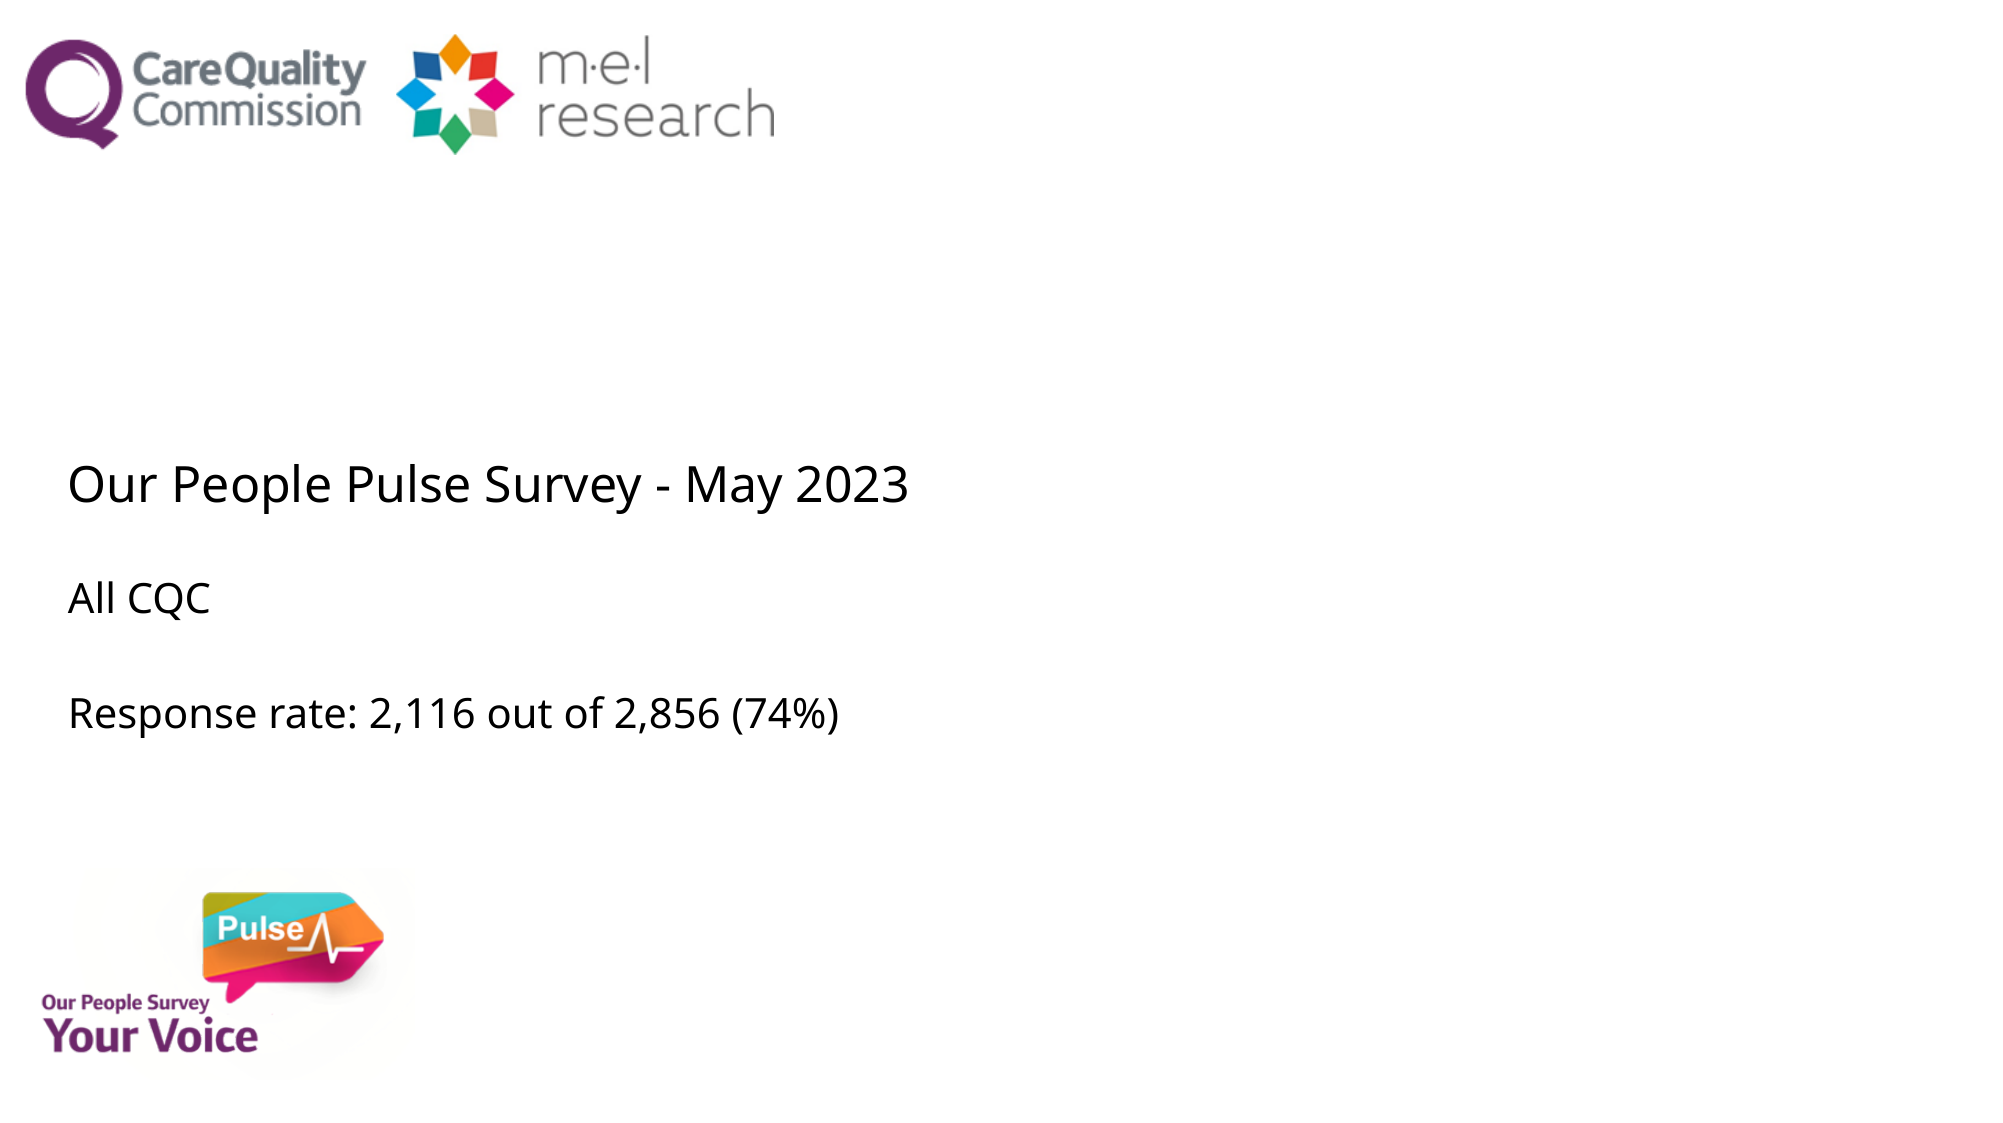

# Our People Pulse Survey - May 2023
All CQC
Response rate: 2,116 out of 2,856 (74%)